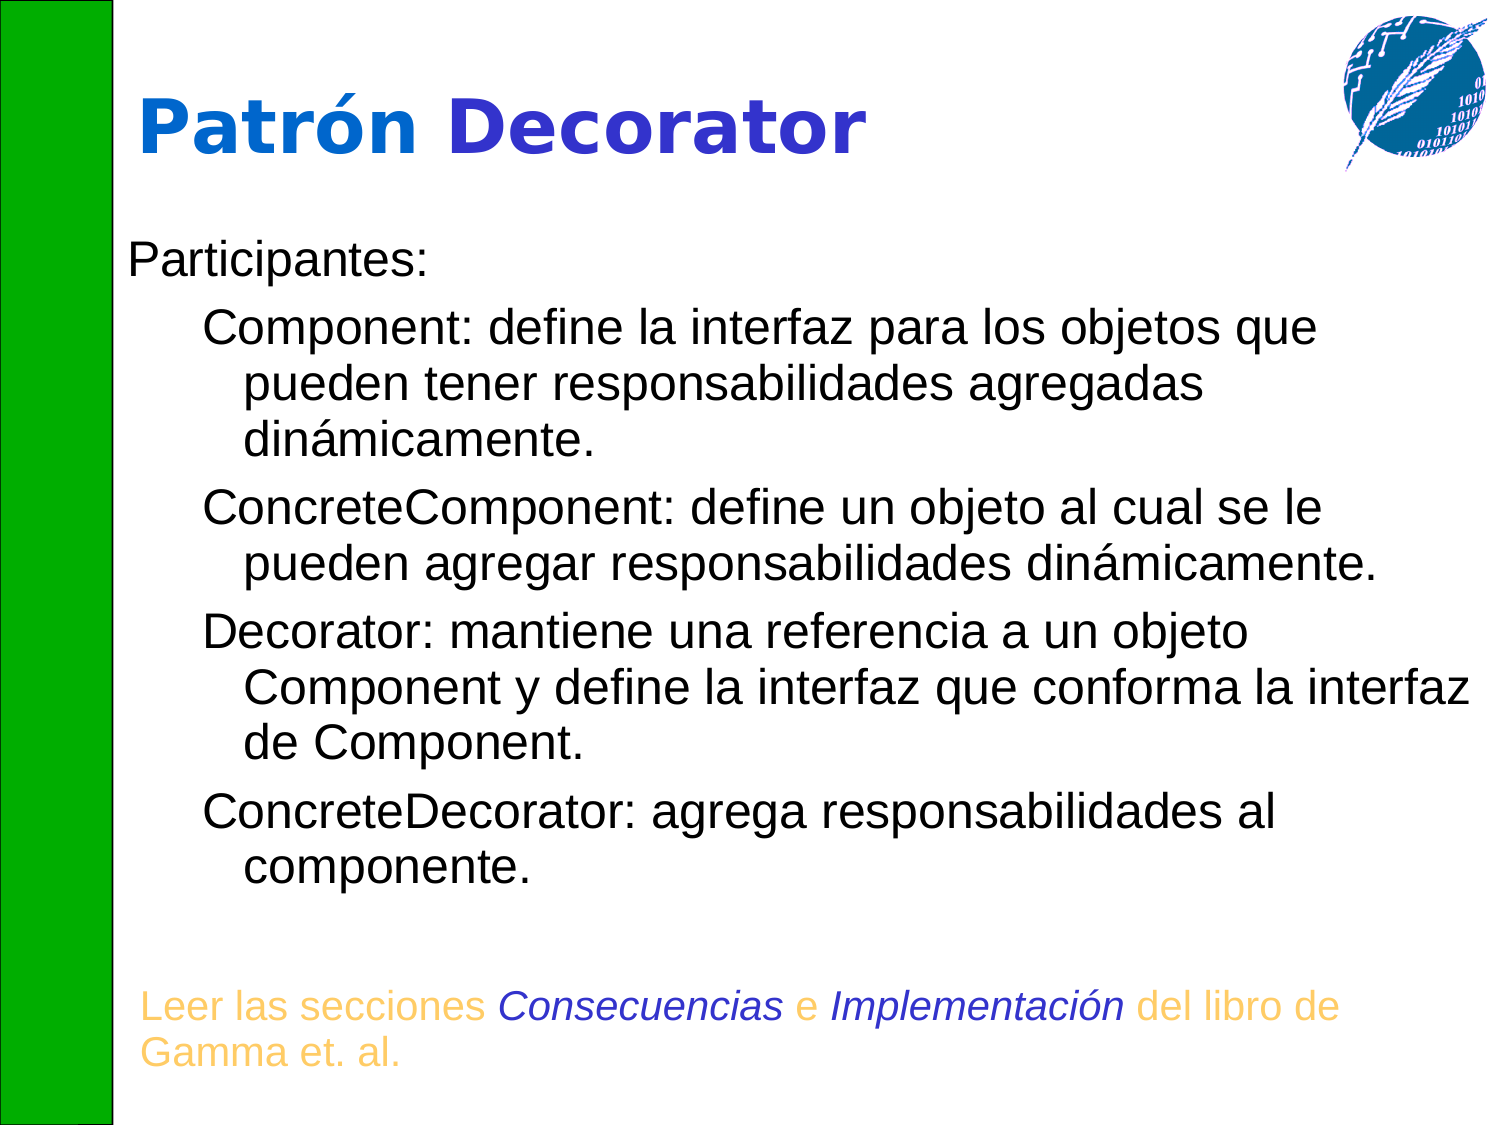

# Patrón Decorator
Participantes:
Component: define la interfaz para los objetos que pueden tener responsabilidades agregadas dinámicamente.
ConcreteComponent: define un objeto al cual se le pueden agregar responsabilidades dinámicamente.
Decorator: mantiene una referencia a un objeto Component y define la interfaz que conforma la interfaz de Component.
ConcreteDecorator: agrega responsabilidades al componente.
Leer las secciones Consecuencias e Implementación del libro de Gamma et. al.